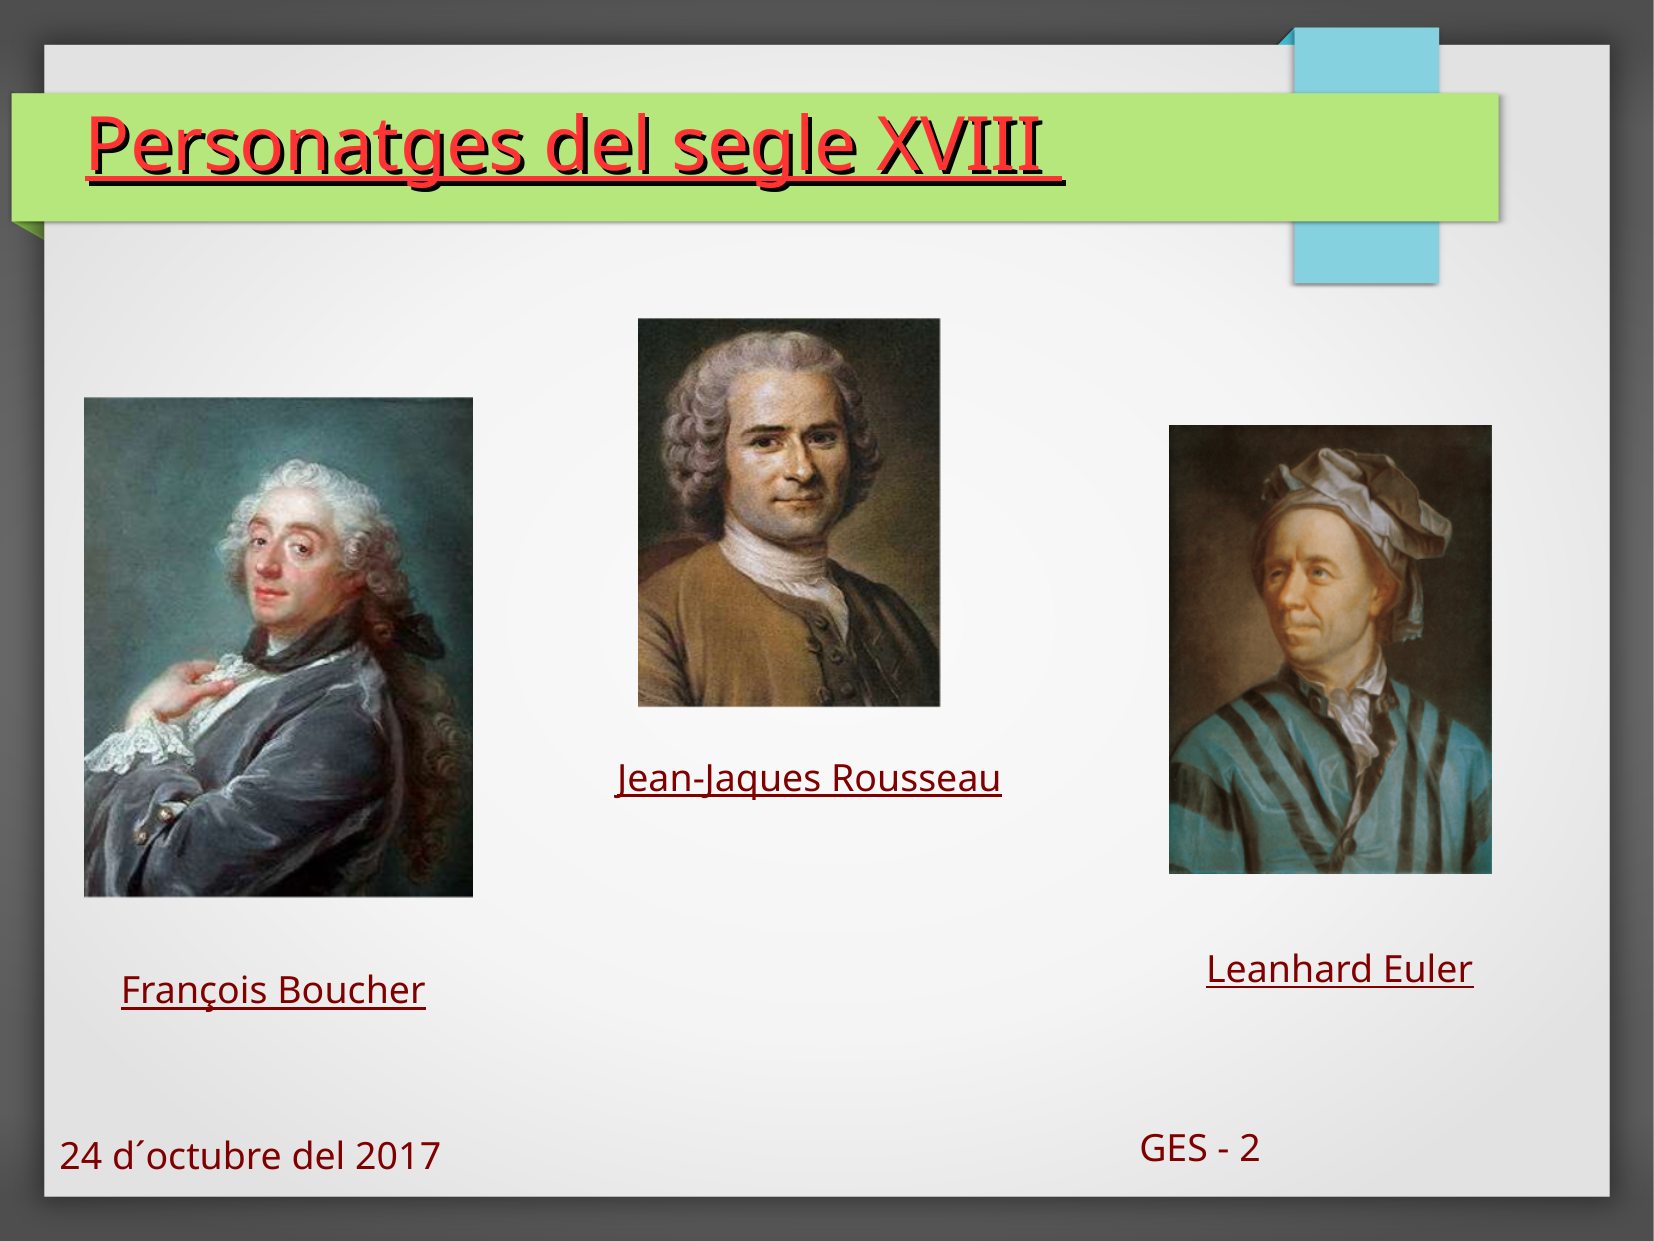

Personatges del segle XVIII
Jean-Jaques Rousseau
Leanhard Euler
François Boucher
 GES - 2
24 d´octubre del 2017